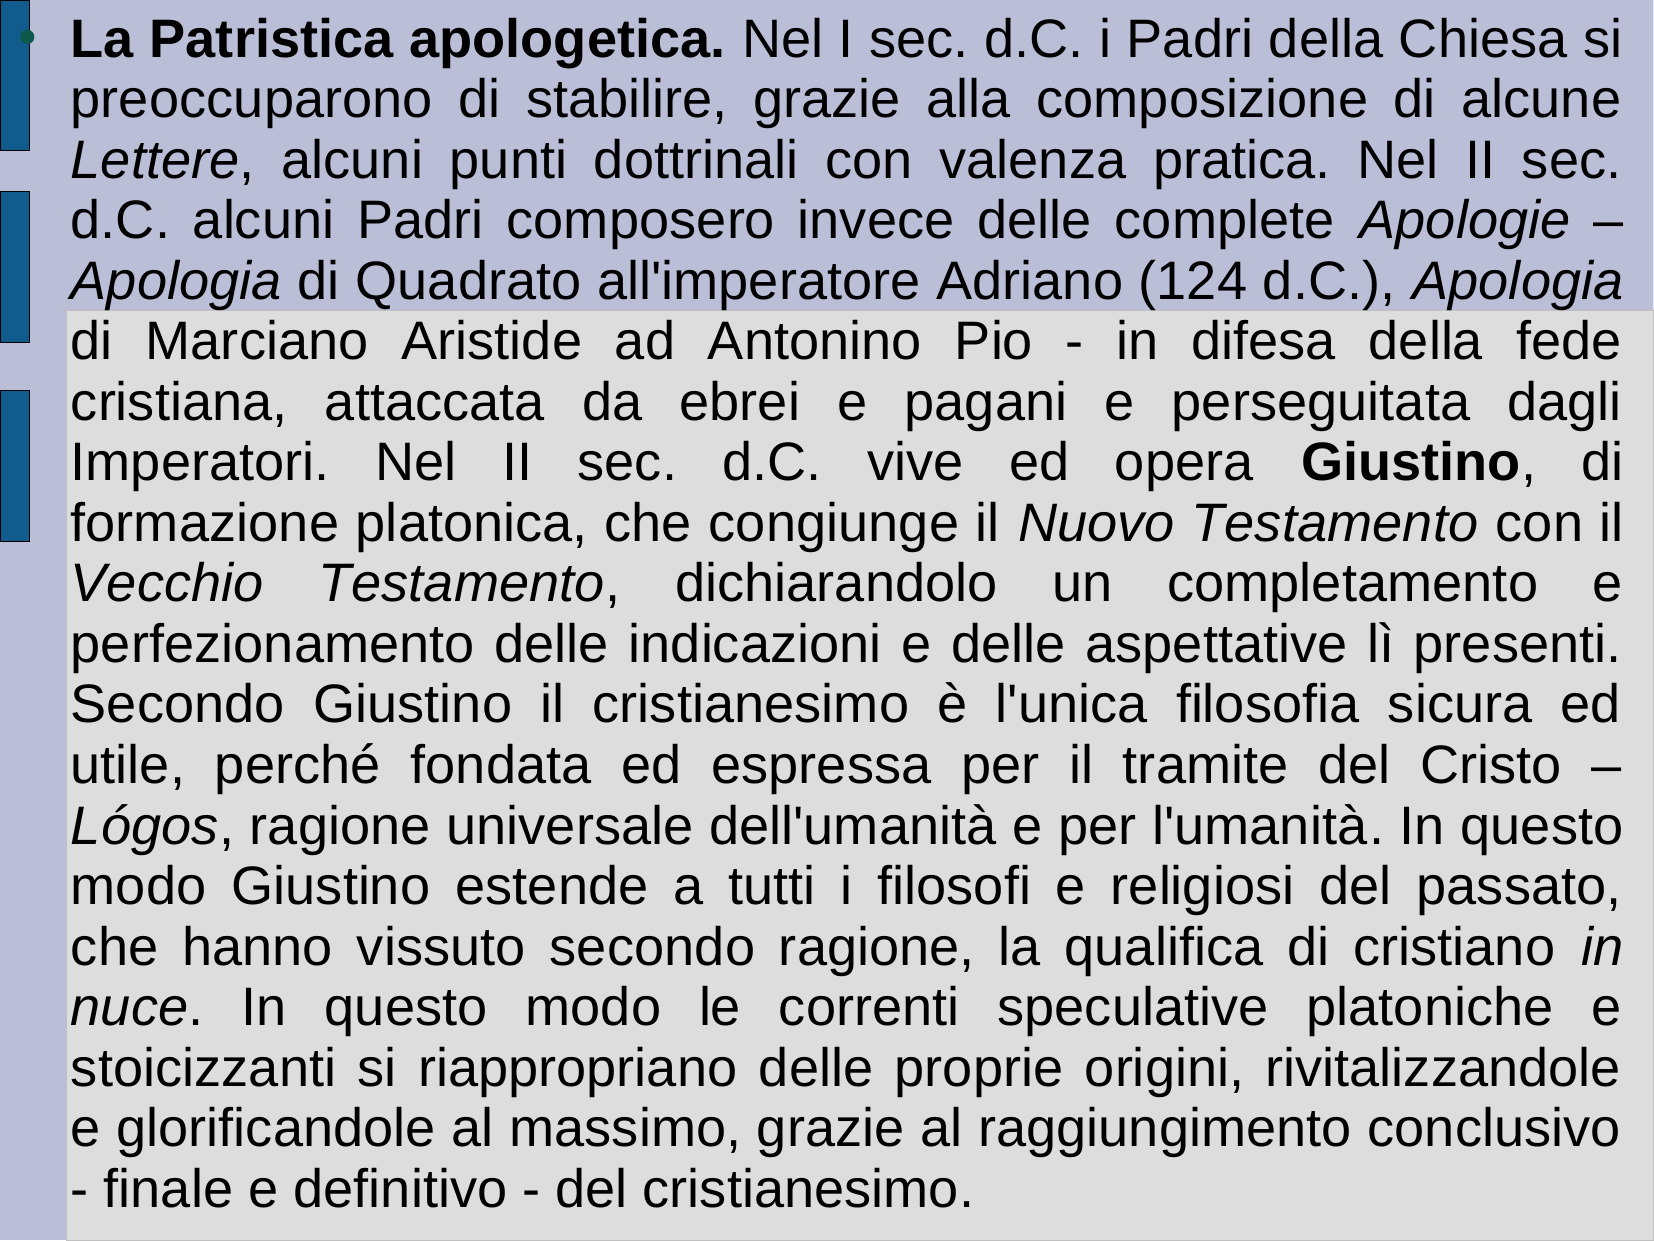

La Patristica apologetica. Nel I sec. d.C. i Padri della Chiesa si preoccuparono di stabilire, grazie alla composizione di alcune Lettere, alcuni punti dottrinali con valenza pratica. Nel II sec. d.C. alcuni Padri composero invece delle complete Apologie – Apologia di Quadrato all'imperatore Adriano (124 d.C.), Apologia di Marciano Aristide ad Antonino Pio - in difesa della fede cristiana, attaccata da ebrei e pagani e perseguitata dagli Imperatori. Nel II sec. d.C. vive ed opera Giustino, di formazione platonica, che congiunge il Nuovo Testamento con il Vecchio Testamento, dichiarandolo un completamento e perfezionamento delle indicazioni e delle aspettative lì presenti. Secondo Giustino il cristianesimo è l'unica filosofia sicura ed utile, perché fondata ed espressa per il tramite del Cristo – Lógos, ragione universale dell'umanità e per l'umanità. In questo modo Giustino estende a tutti i filosofi e religiosi del passato, che hanno vissuto secondo ragione, la qualifica di cristiano in nuce. In questo modo le correnti speculative platoniche e stoicizzanti si riappropriano delle proprie origini, rivitalizzandole e glorificandole al massimo, grazie al raggiungimento conclusivo - finale e definitivo - del cristianesimo.
#